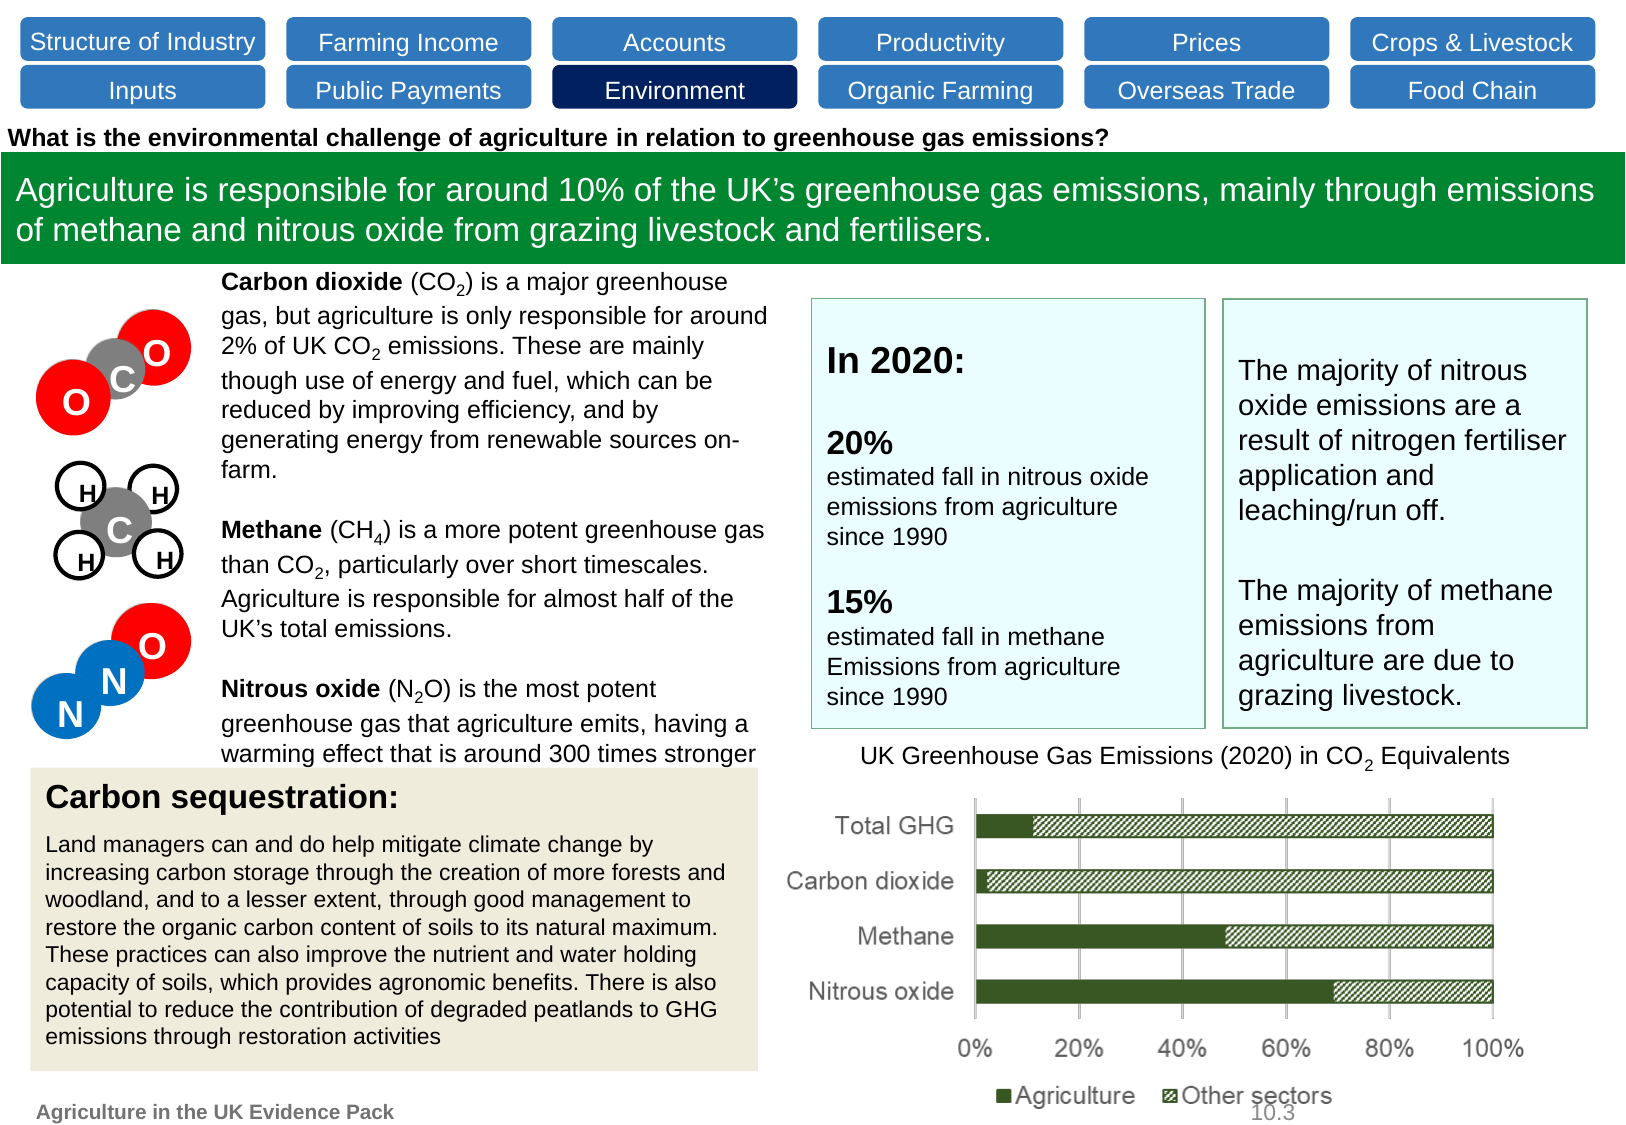

Structure of Industry
Farming Income
Accounts
Productivity
Prices
Crops & Livestock
Inputs
Public Payments
Environment
Organic Farming
Overseas Trade
Food Chain
What is the environmental challenge of agriculture in relation to greenhouse gas emissions?
Agriculture is responsible for around 10% of the UK’s greenhouse gas emissions, mainly through emissions of methane and nitrous oxide from grazing livestock and fertilisers.
# Slide 10.5 – What is the environmental challenge of agriculture in relation to greenhouse gas emissions?
Carbon dioxide (CO2) is a major greenhouse gas, but agriculture is only responsible for around 2% of UK CO2 emissions. These are mainly though use of energy and fuel, which can be reduced by improving efficiency, and by generating energy from renewable sources on-farm.
Methane (CH4) is a more potent greenhouse gas than CO2, particularly over short timescales. Agriculture is responsible for almost half of the UK’s total emissions.
Nitrous oxide (N2O) is the most potent greenhouse gas that agriculture emits, having a warming effect that is around 300 times stronger than CO2. Agriculture emits 69% of the UK total.
In 2020:
20%
estimated fall in nitrous oxide
emissions from agriculture
since 1990
15%
estimated fall in methane
Emissions from agriculture
since 1990
The majority of nitrous oxide emissions are a result of nitrogen fertiliser application and leaching/run off.
The majority of methane emissions from agriculture are due to grazing livestock.
O
C
O
H
H
C
H
H
O
N
N
UK Greenhouse Gas Emissions (2020) in CO2 Equivalents
Carbon sequestration:
Land managers can and do help mitigate climate change by increasing carbon storage through the creation of more forests and woodland, and to a lesser extent, through good management to restore the organic carbon content of soils to its natural maximum. These practices can also improve the nutrient and water holding capacity of soils, which provides agronomic benefits. There is also potential to reduce the contribution of degraded peatlands to GHG emissions through restoration activities
10.3
Agriculture in the UK Evidence Pack